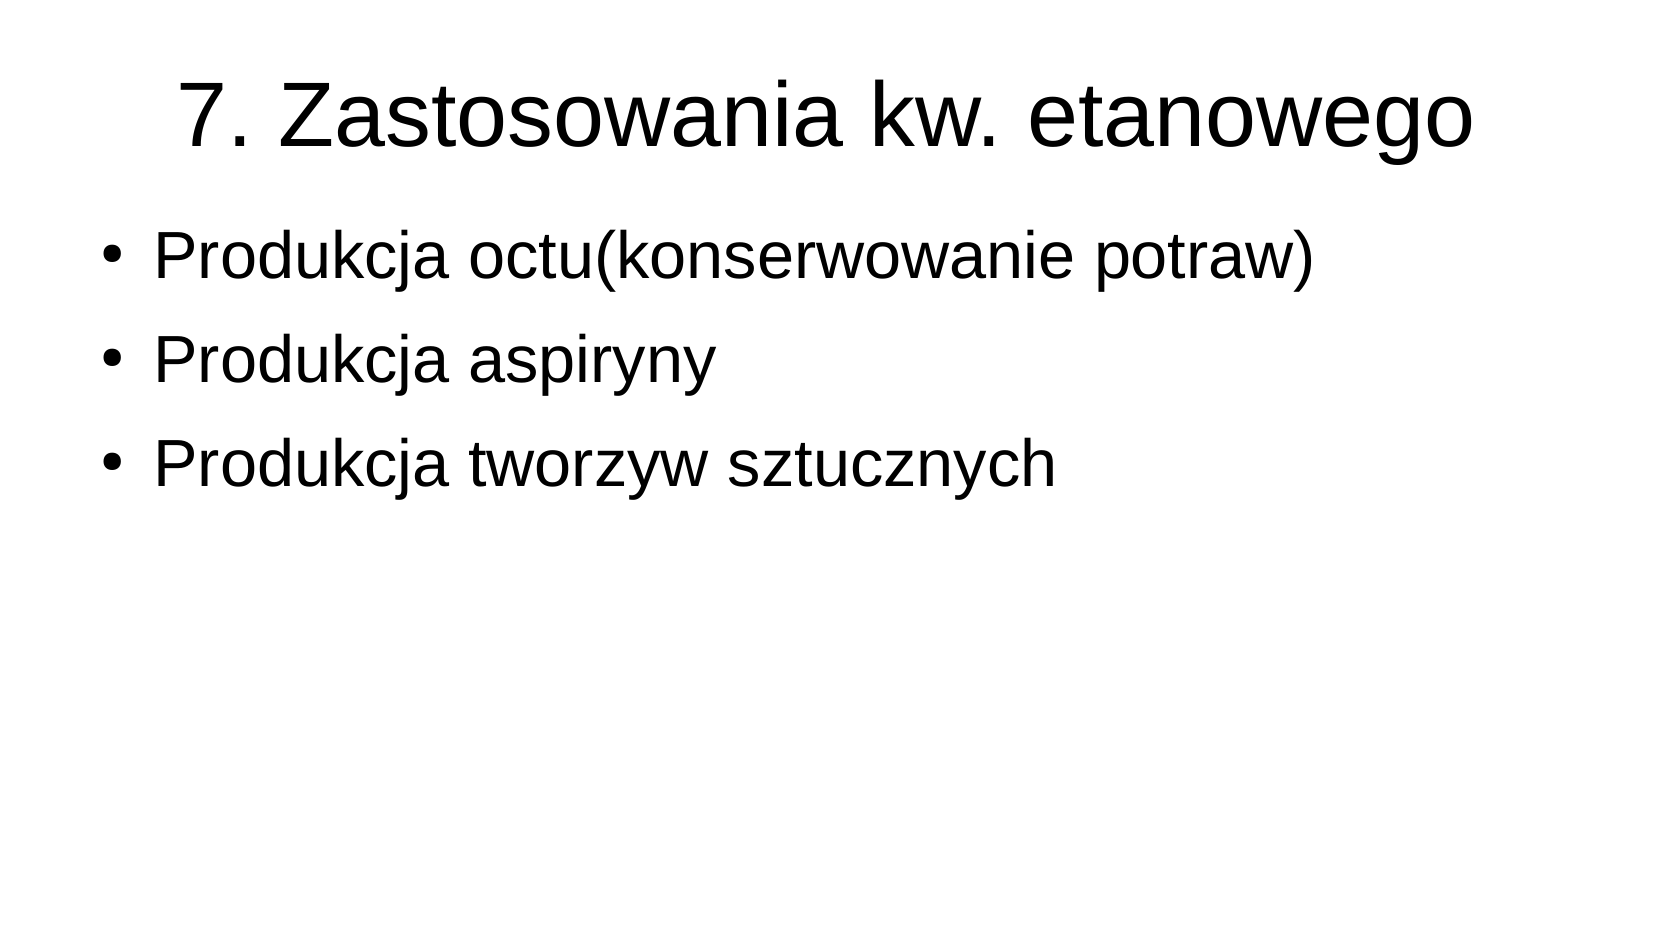

# 7. Zastosowania kw. etanowego
Produkcja octu(konserwowanie potraw)
Produkcja aspiryny
Produkcja tworzyw sztucznych